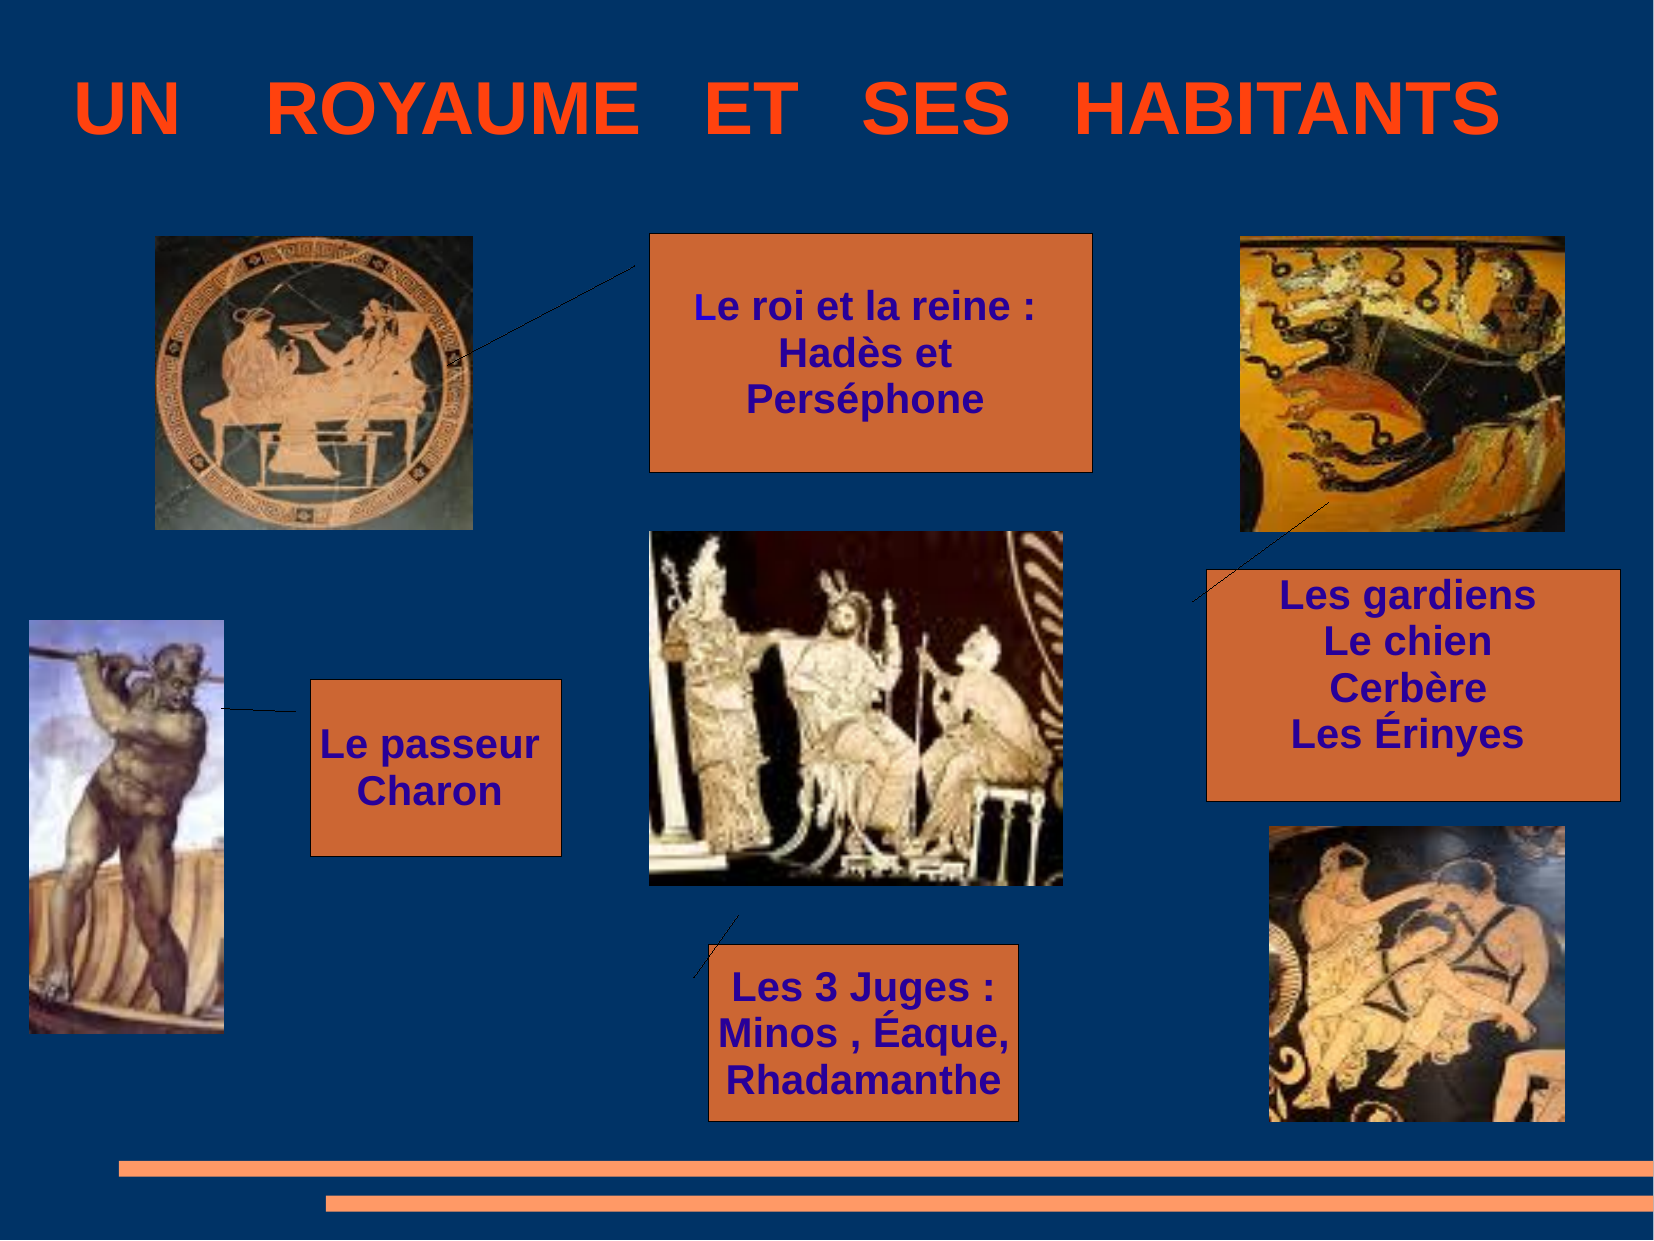

UN ROYAUME ET SES HABITANTS
Le roi et la reine :
Hadès et
Perséphone
Les gardiens
Le chien
Cerbère
Les Érinyes
Le passeur
Charon
Les 3 Juges :
Minos , Éaque,
 Rhadamanthe